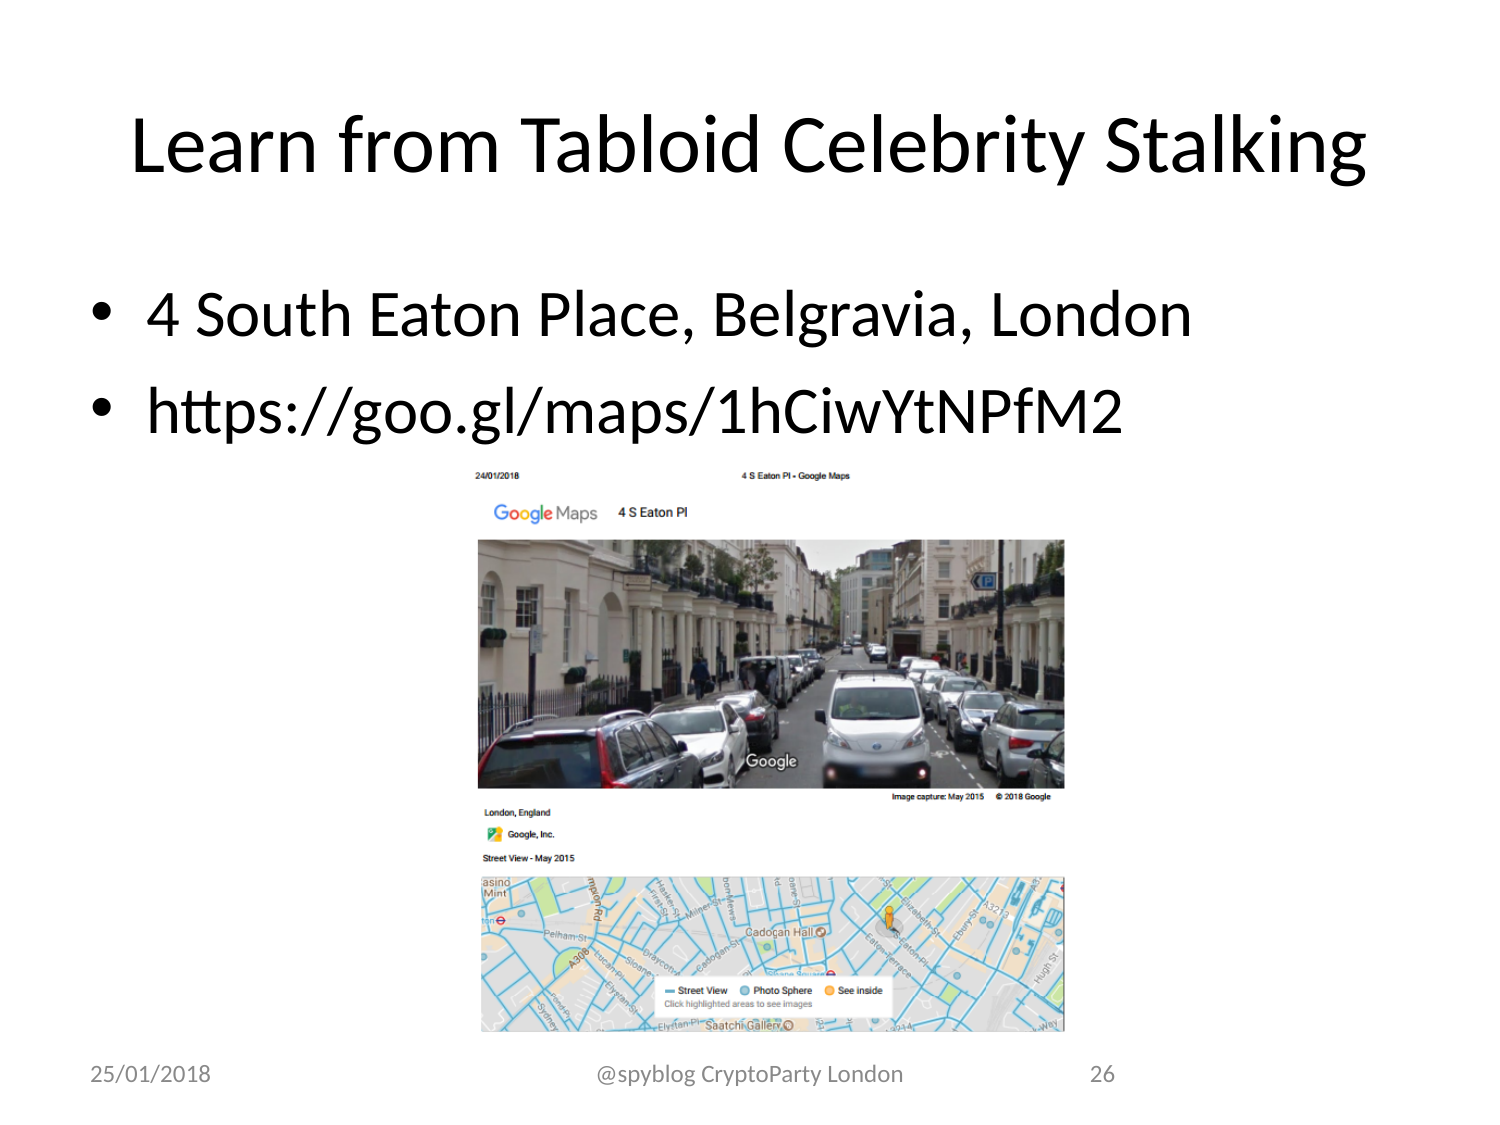

# Learn from Tabloid Celebrity Stalking
4 South Eaton Place, Belgravia, London
https://goo.gl/maps/1hCiwYtNPfM2
25/01/2018
@spyblog CryptoParty London